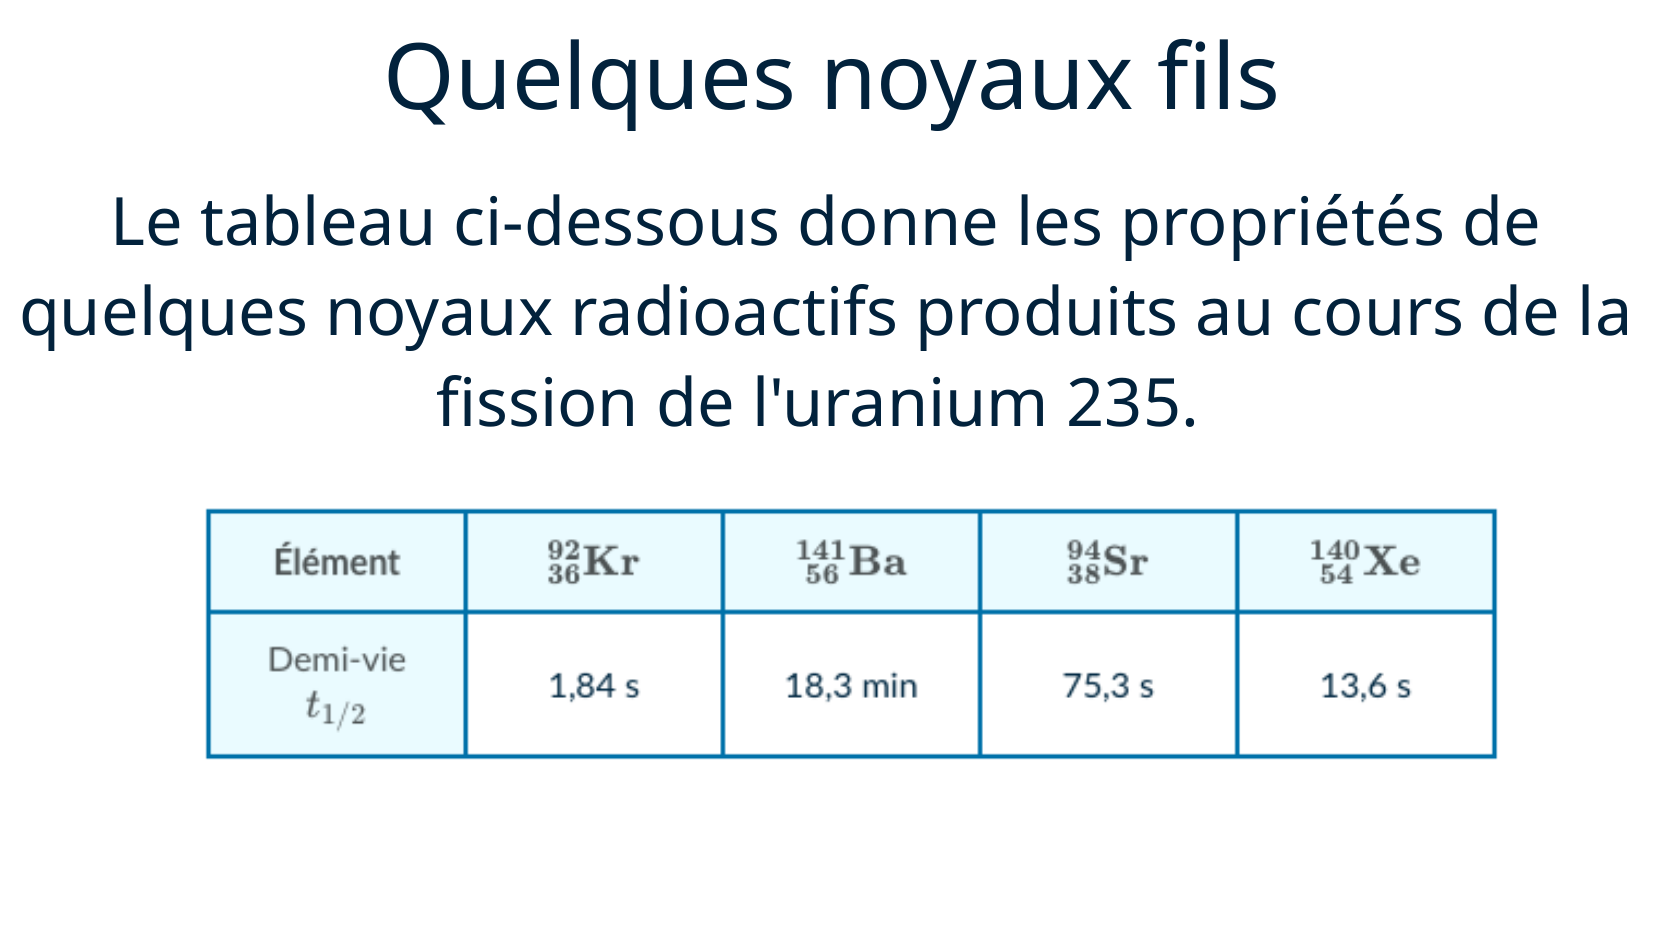

# Quelques noyaux fils
Le tableau ci-dessous donne les propriétés de quelques noyaux radioactifs produits au cours de la fission de l'uranium 235.